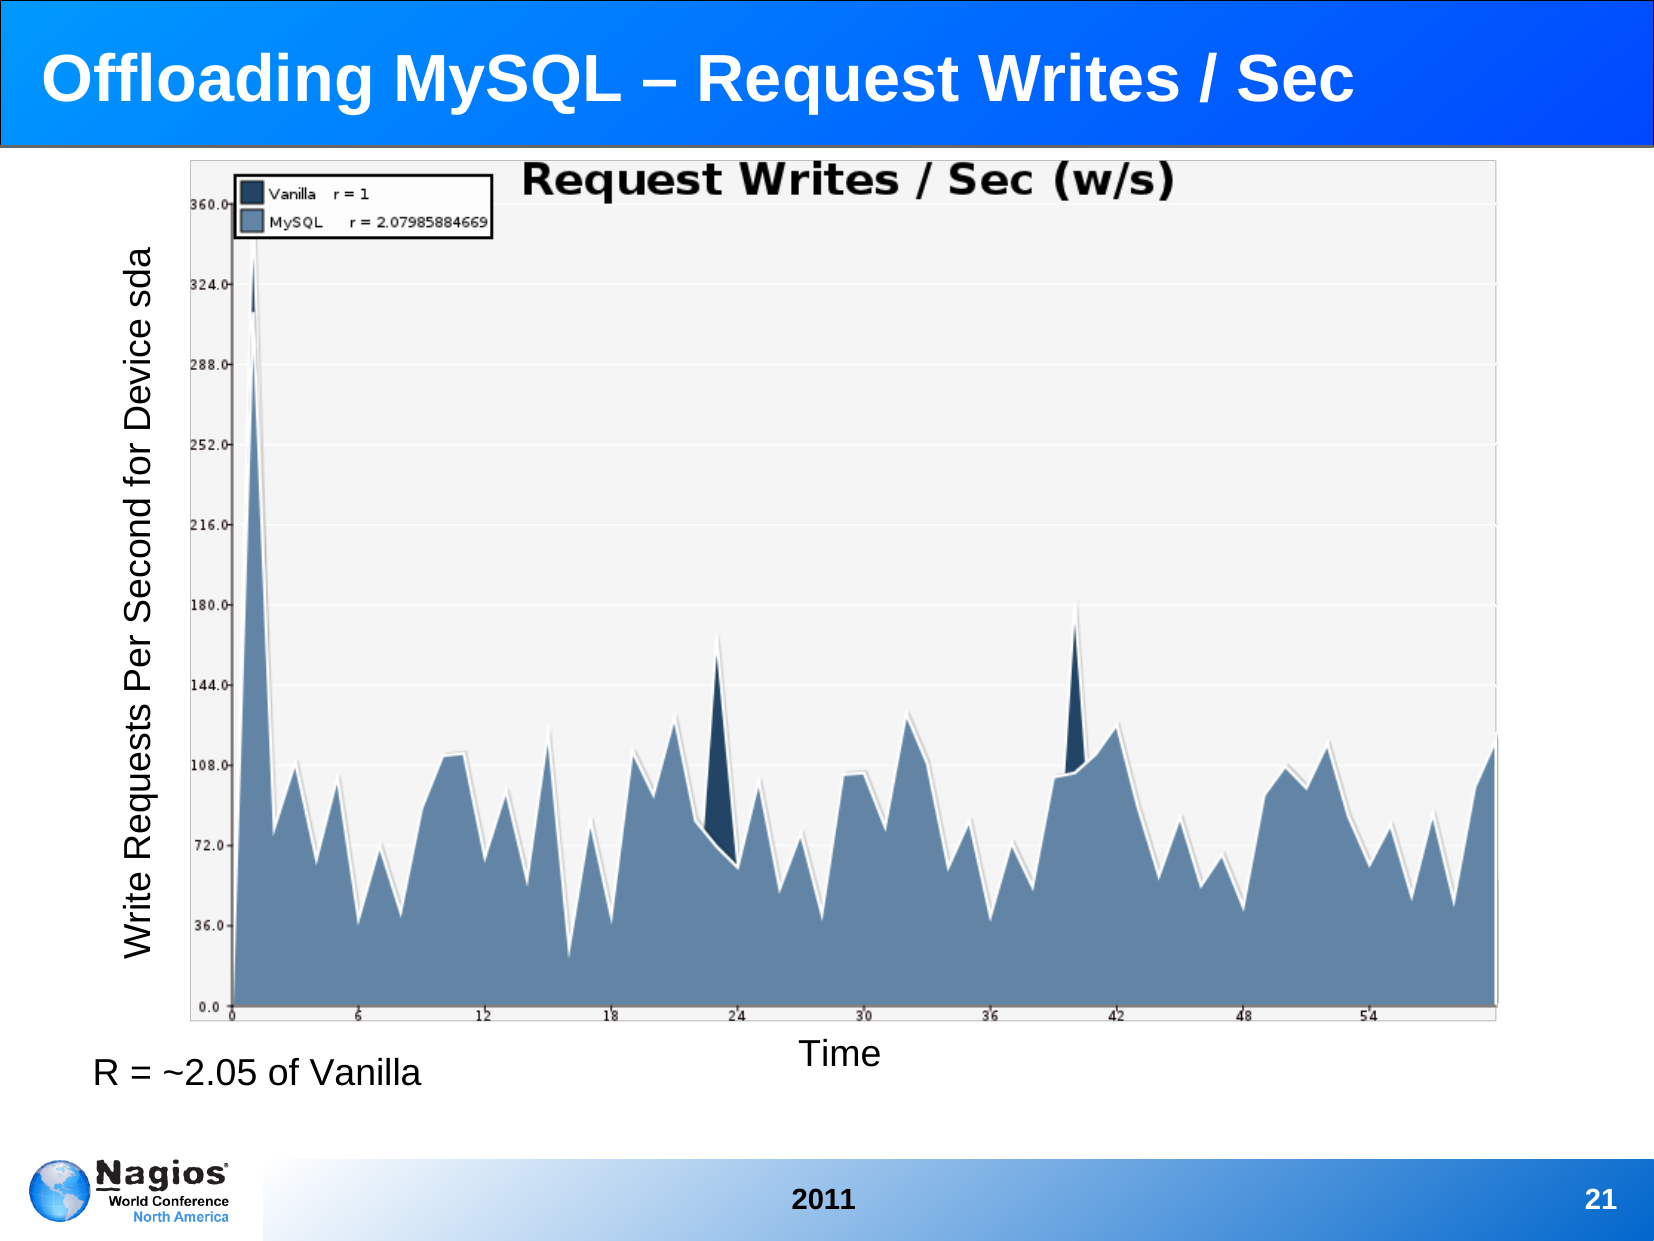

# Offloading MySQL – Request Writes / Sec
Write Requests Per Second for Device sda
Time
R = ~2.05 of Vanilla
2011
21